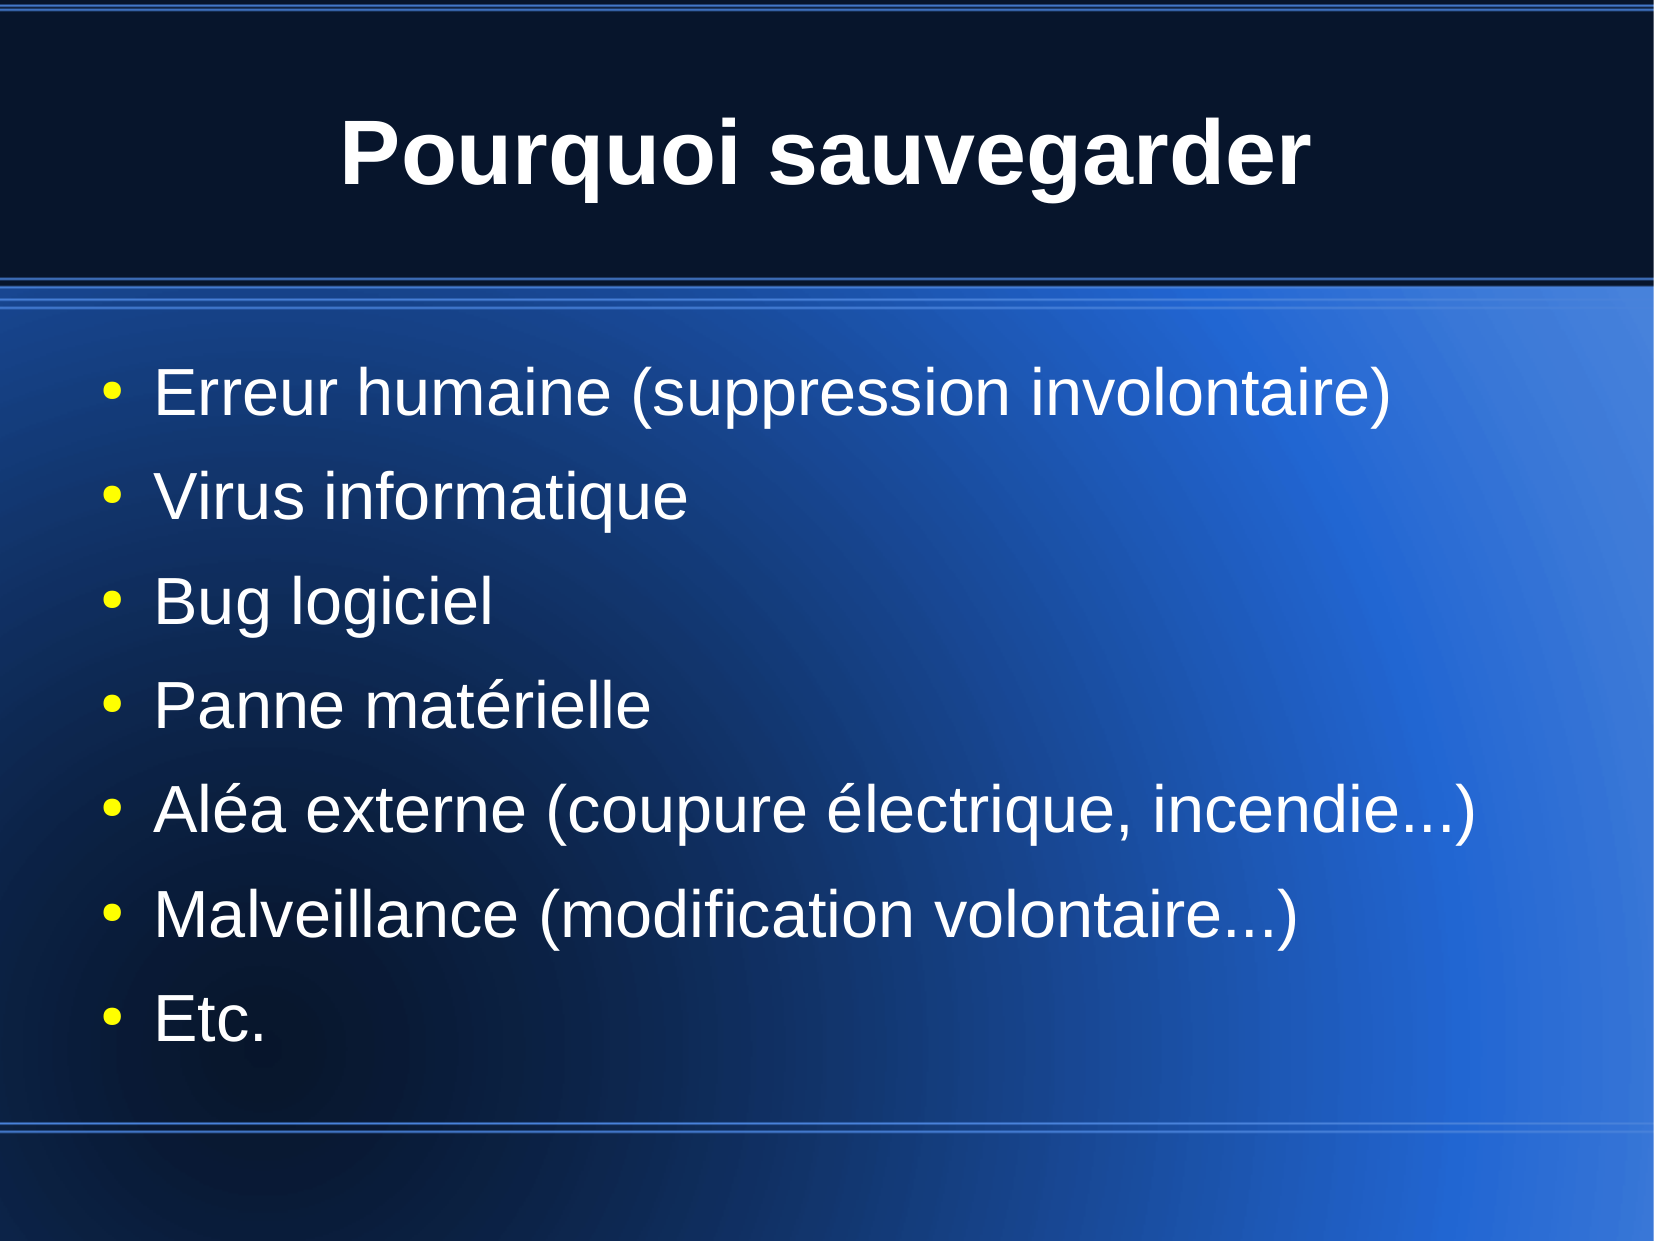

# Pourquoi sauvegarder
Erreur humaine (suppression involontaire)
Virus informatique
Bug logiciel
Panne matérielle
Aléa externe (coupure électrique, incendie...)
Malveillance (modification volontaire...)
Etc.